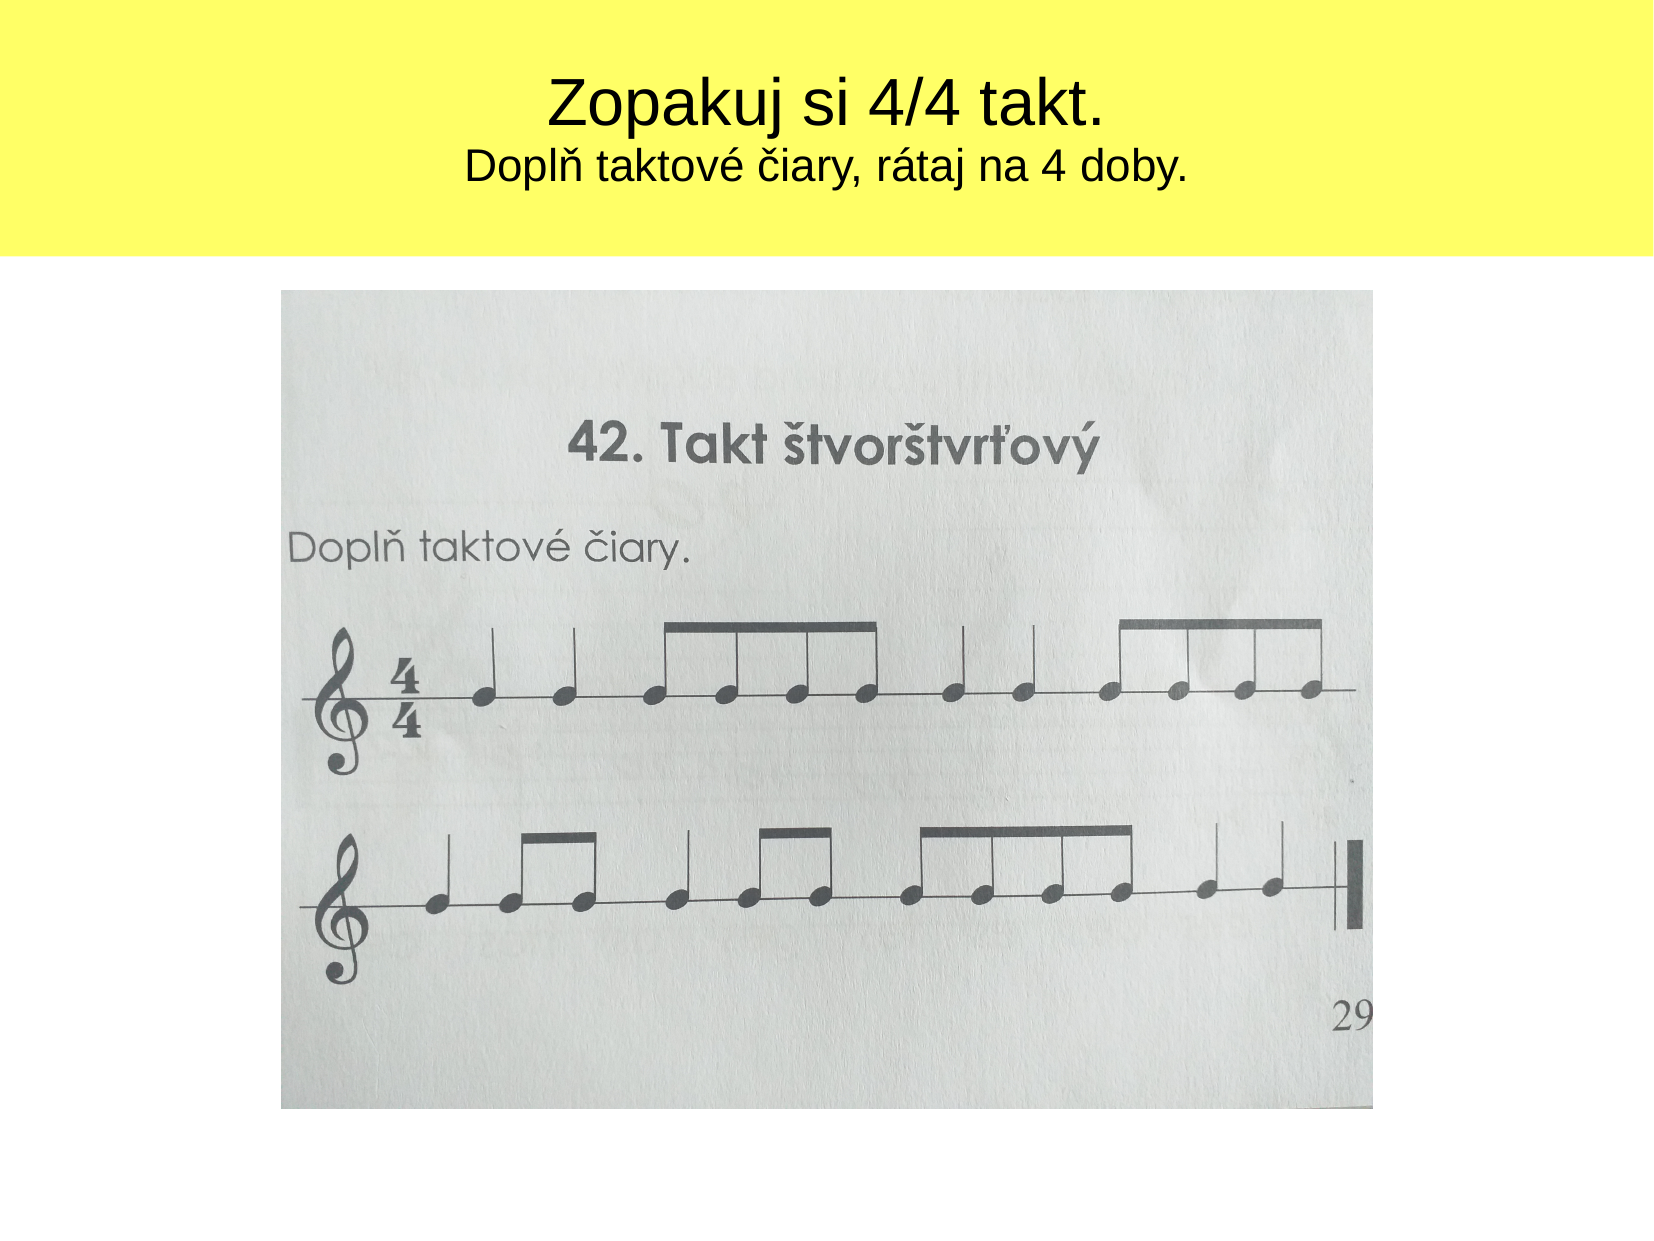

# Zopakuj si 4/4 takt. Doplň taktové čiary, rátaj na 4 doby.